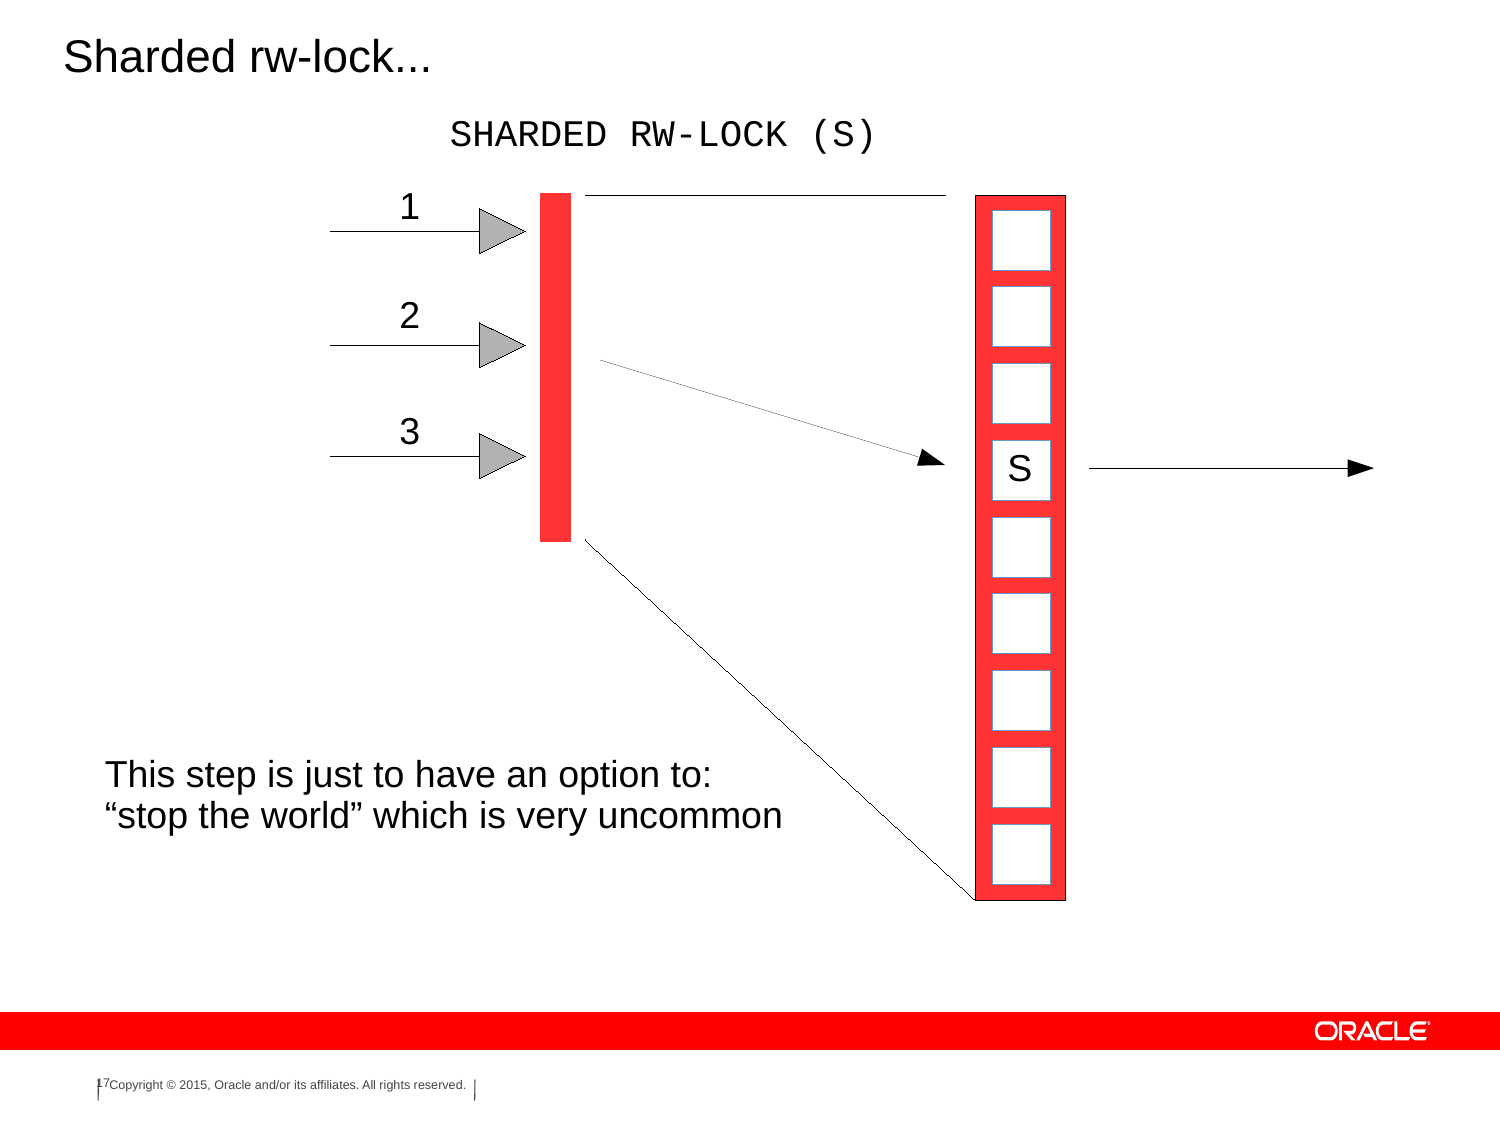

Sharded rw-lock...
SHARDED RW-LOCK (S)
1
2
3
S
This step is just to have an option to:
“stop the world” which is very uncommon